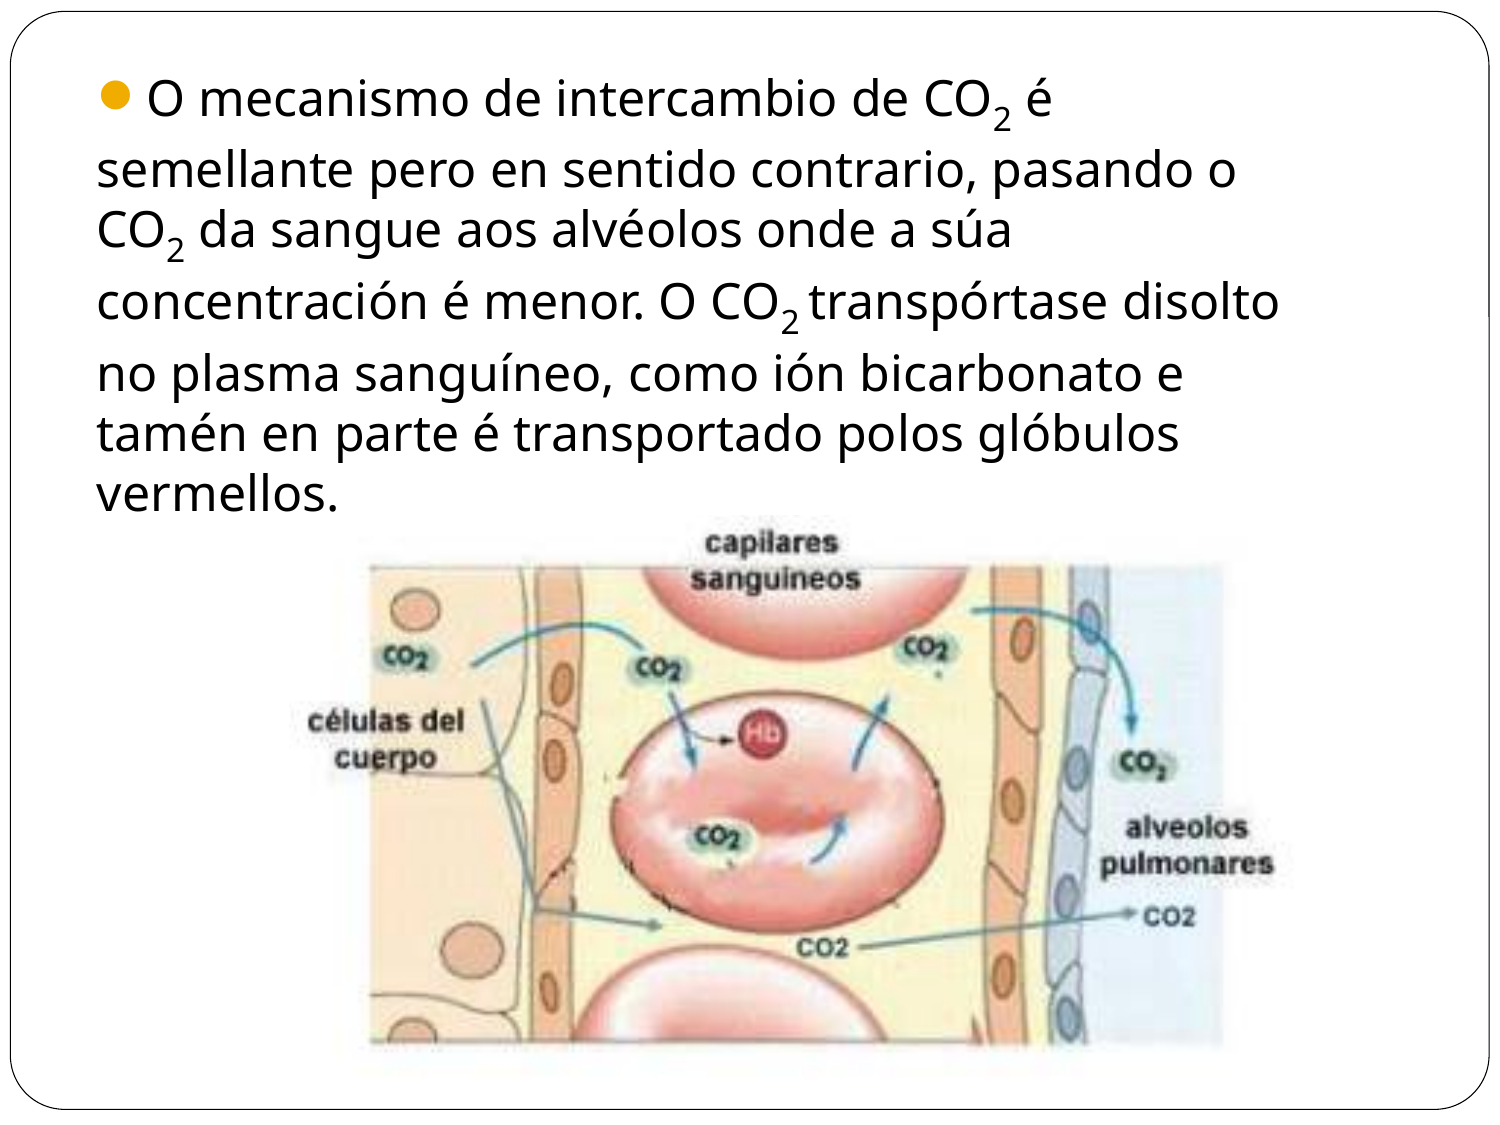

O mecanismo de intercambio de CO2 é semellante pero en sentido contrario, pasando o CO2 da sangue aos alvéolos onde a súa concentración é menor. O CO2 transpórtase disolto no plasma sanguíneo, como ión bicarbonato e tamén en parte é transportado polos glóbulos vermellos.